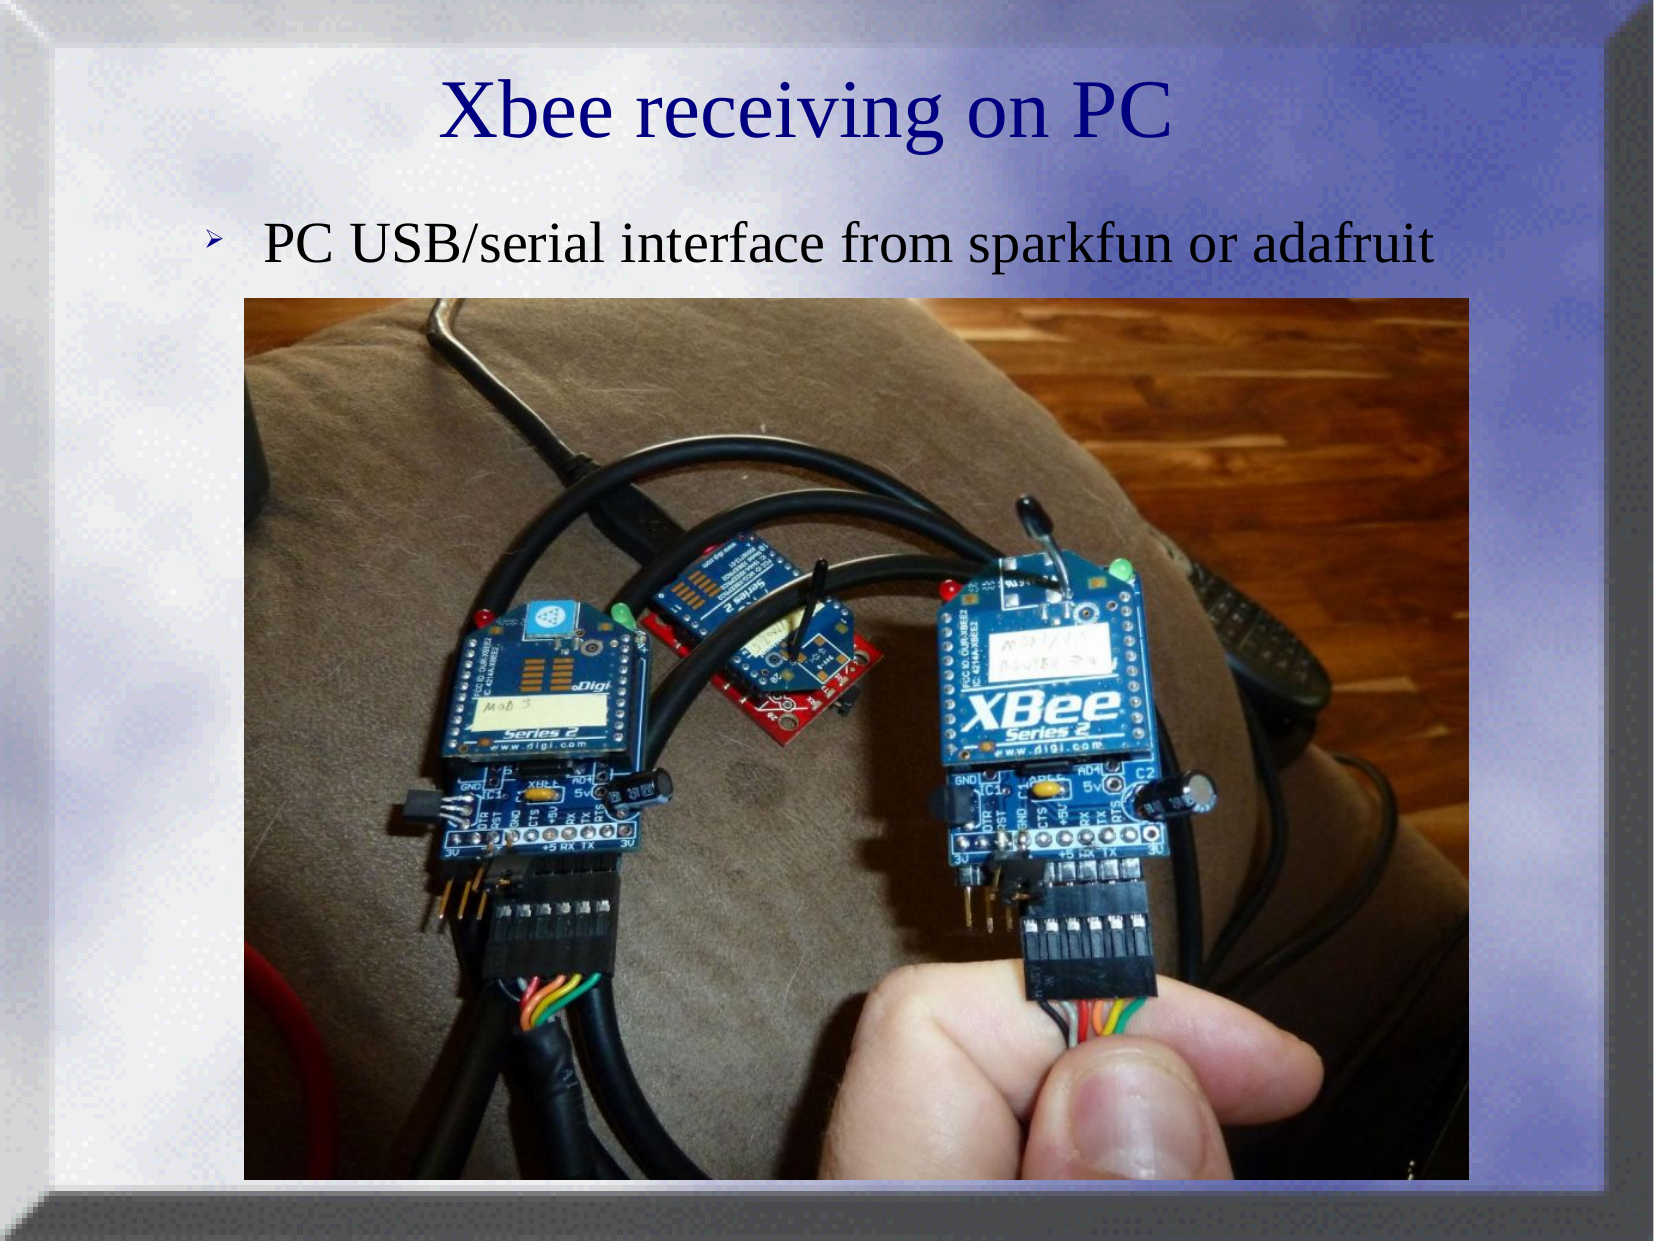

# Xbee receiving on PC
PC USB/serial interface from sparkfun or adafruit